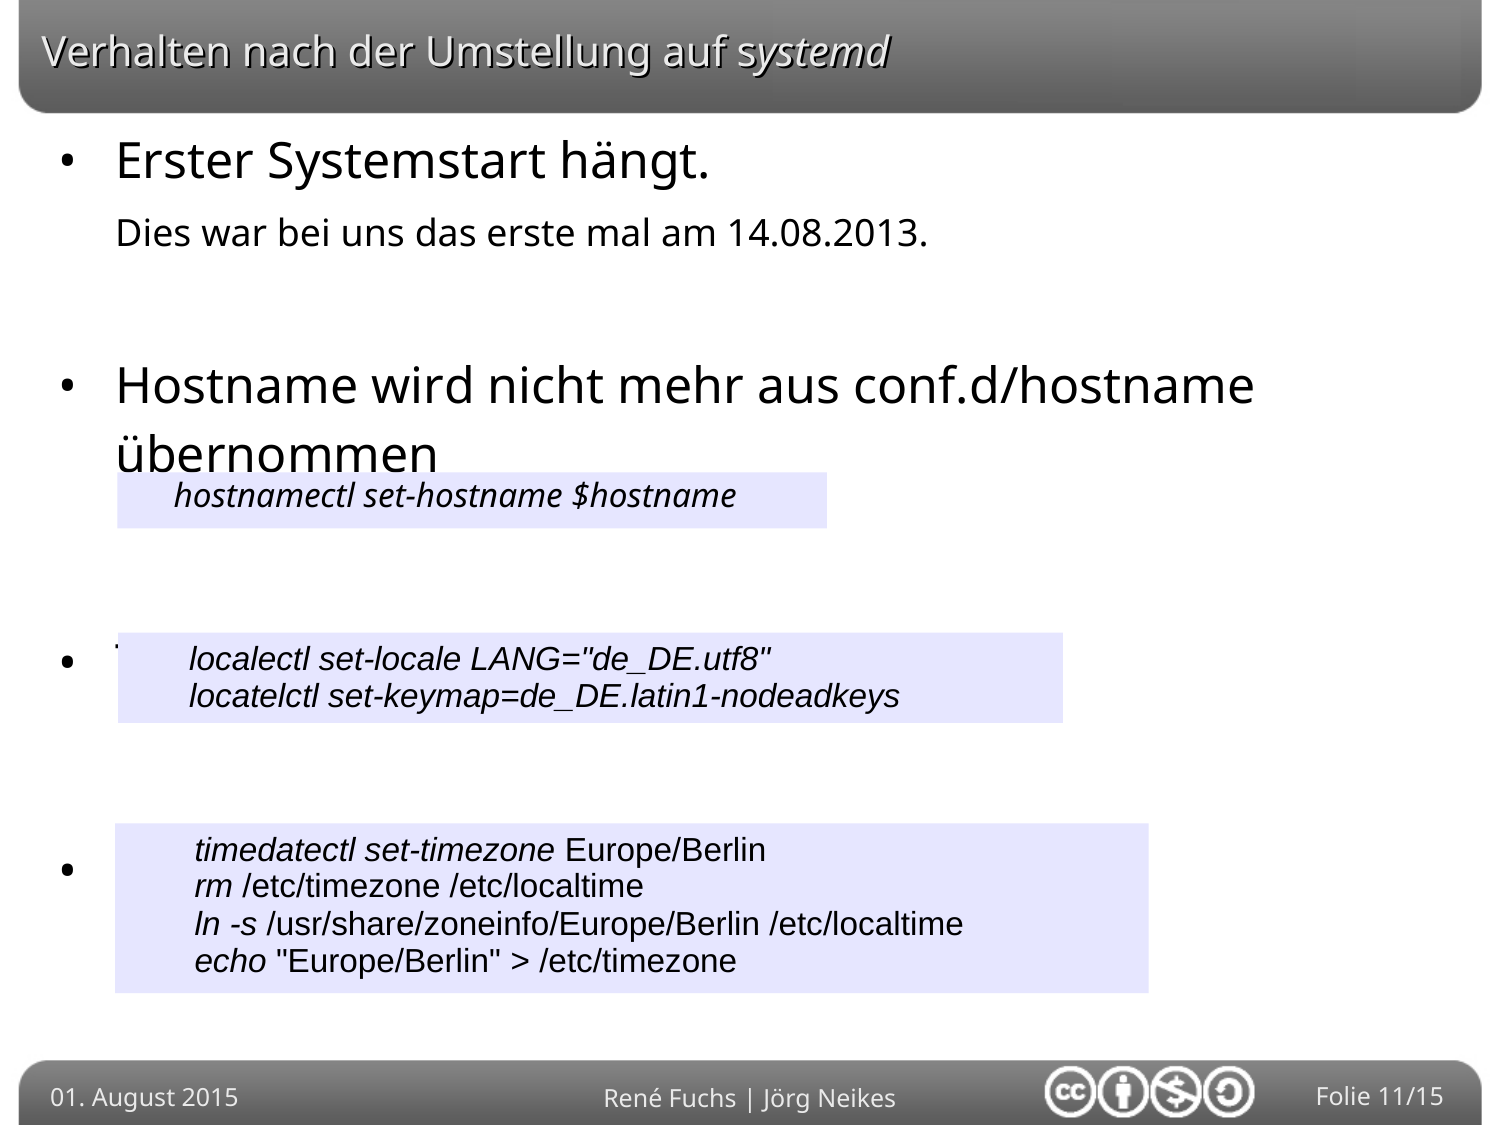

# Verhalten nach der Umstellung auf systemd
Erster Systemstart hängt.
Dies war bei uns das erste mal am 14.08.2013.
Hostname wird nicht mehr aus conf.d/hostname übernommen
Tastatur Layout per Default auf Englisch
Zeitzone setzen
hostnamectl set-hostname $hostname
localectl set-locale LANG="de_DE.utf8"
locatelctl set-keymap=de_DE.latin1-nodeadkeys
 timedatectl set-timezone Europe/Berlin
 rm /etc/timezone /etc/localtime
 ln -s /usr/share/zoneinfo/Europe/Berlin /etc/localtime
 echo "Europe/Berlin" > /etc/timezone
11
01. August 2015
René Fuchs | Jörg Neikes